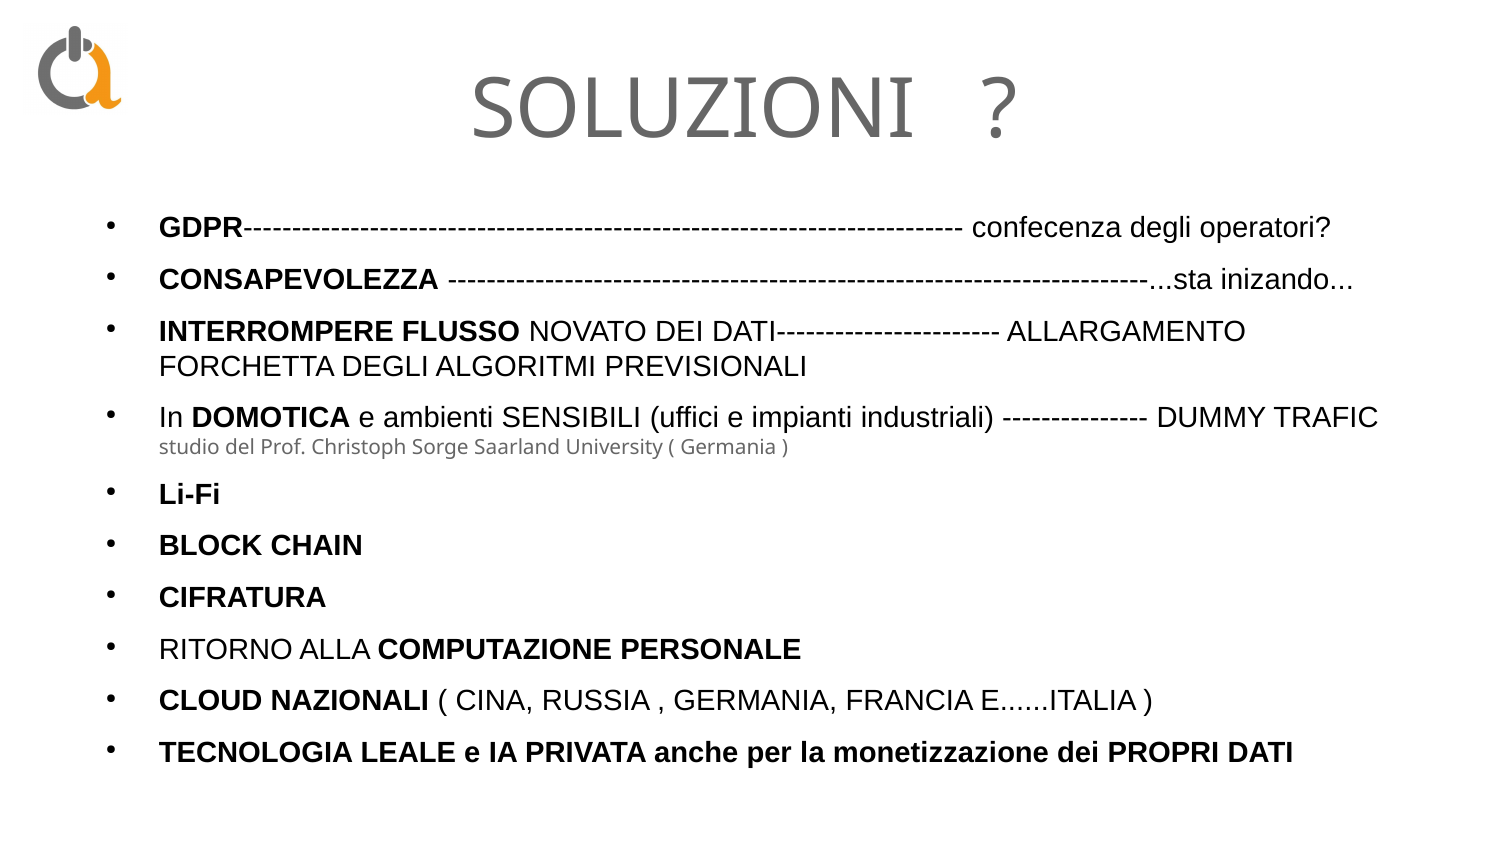

# SOLUZIONI ?
GDPR-------------------------------------------------------------------------- confecenza degli operatori?
CONSAPEVOLEZZA ------------------------------------------------------------------------...sta inizando...
INTERROMPERE FLUSSO NOVATO DEI DATI----------------------- ALLARGAMENTO FORCHETTA DEGLI ALGORITMI PREVISIONALI
In DOMOTICA e ambienti SENSIBILI (uffici e impianti industriali) --------------- DUMMY TRAFIC studio del Prof. Christoph Sorge Saarland University ( Germania )
Li-Fi
BLOCK CHAIN
CIFRATURA
RITORNO ALLA COMPUTAZIONE PERSONALE
CLOUD NAZIONALI ( CINA, RUSSIA , GERMANIA, FRANCIA E......ITALIA )
TECNOLOGIA LEALE e IA PRIVATA anche per la monetizzazione dei PROPRI DATI